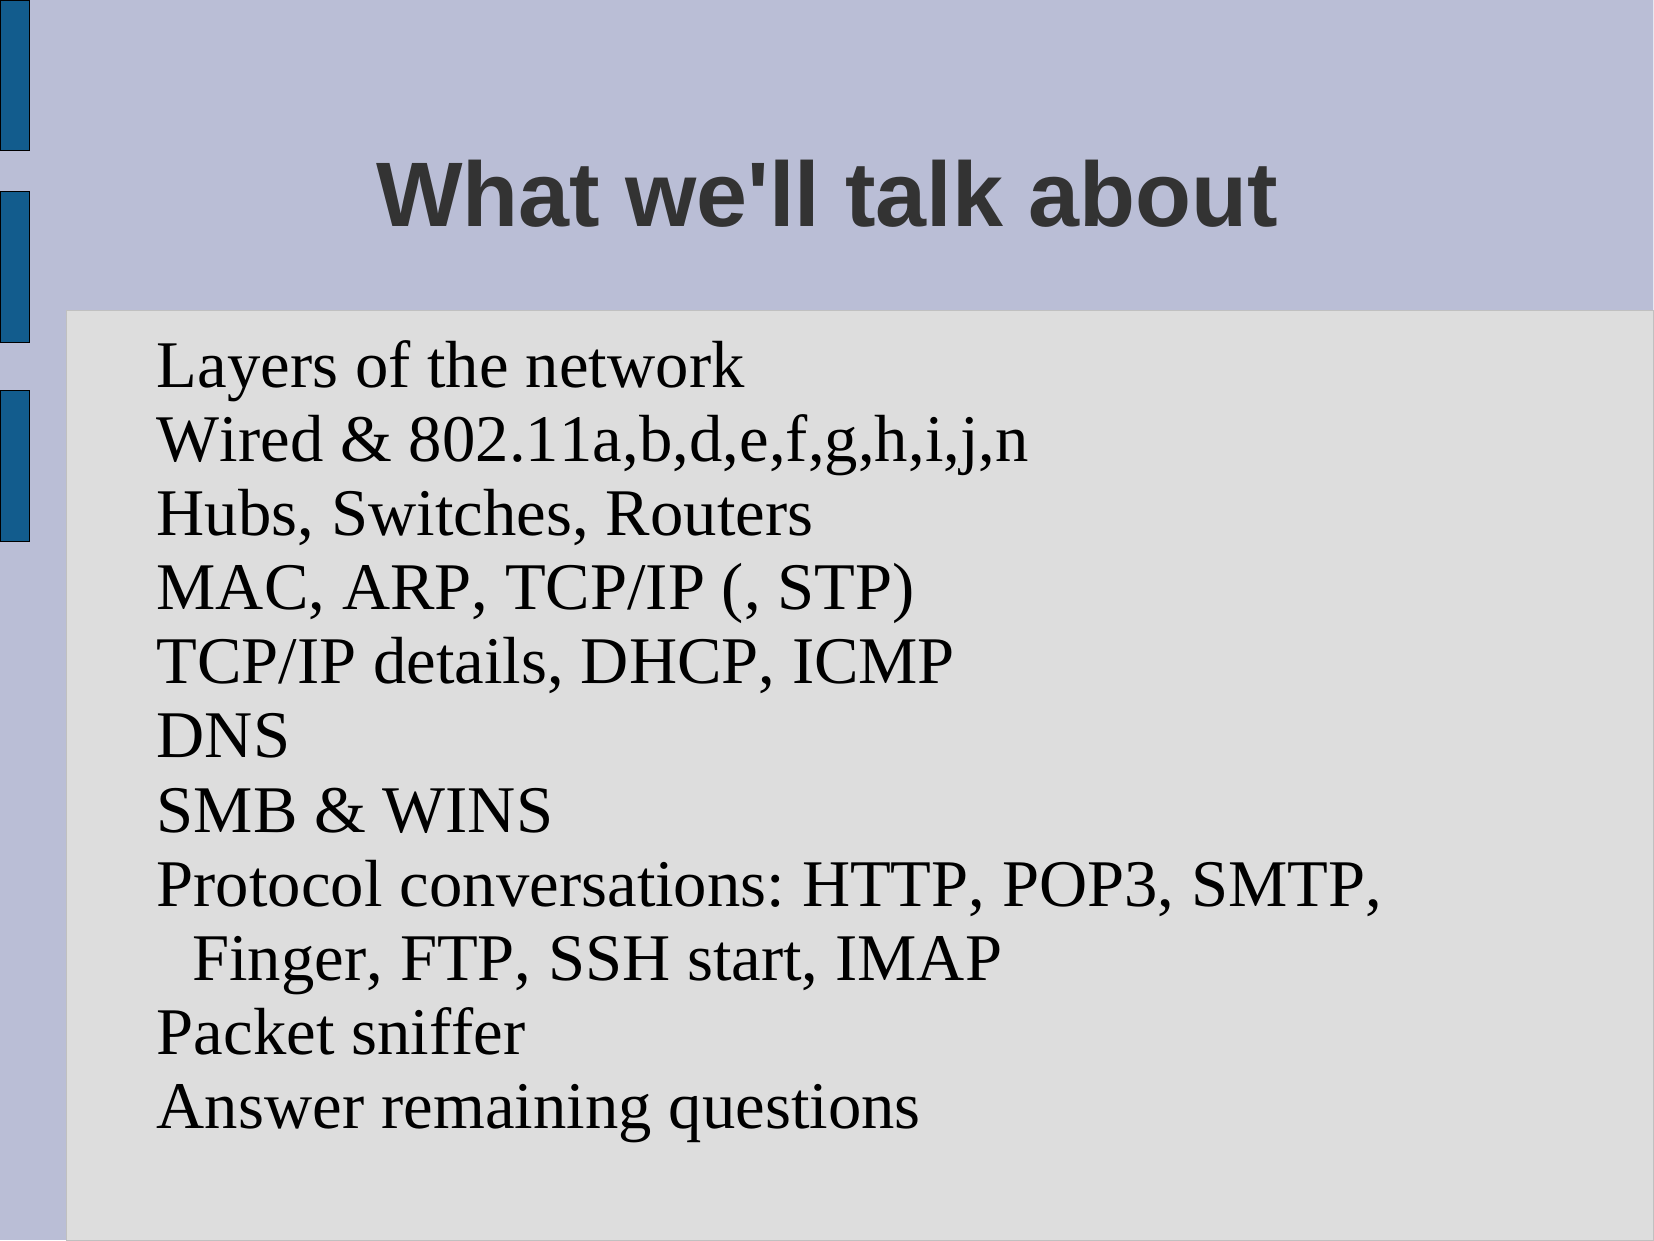

# What we'll talk about
Layers of the network
Wired & 802.11a,b,d,e,f,g,h,i,j,n
Hubs, Switches, Routers
MAC, ARP, TCP/IP (, STP)
TCP/IP details, DHCP, ICMP
DNS
SMB & WINS
Protocol conversations: HTTP, POP3, SMTP, Finger, FTP, SSH start, IMAP
Packet sniffer
Answer remaining questions